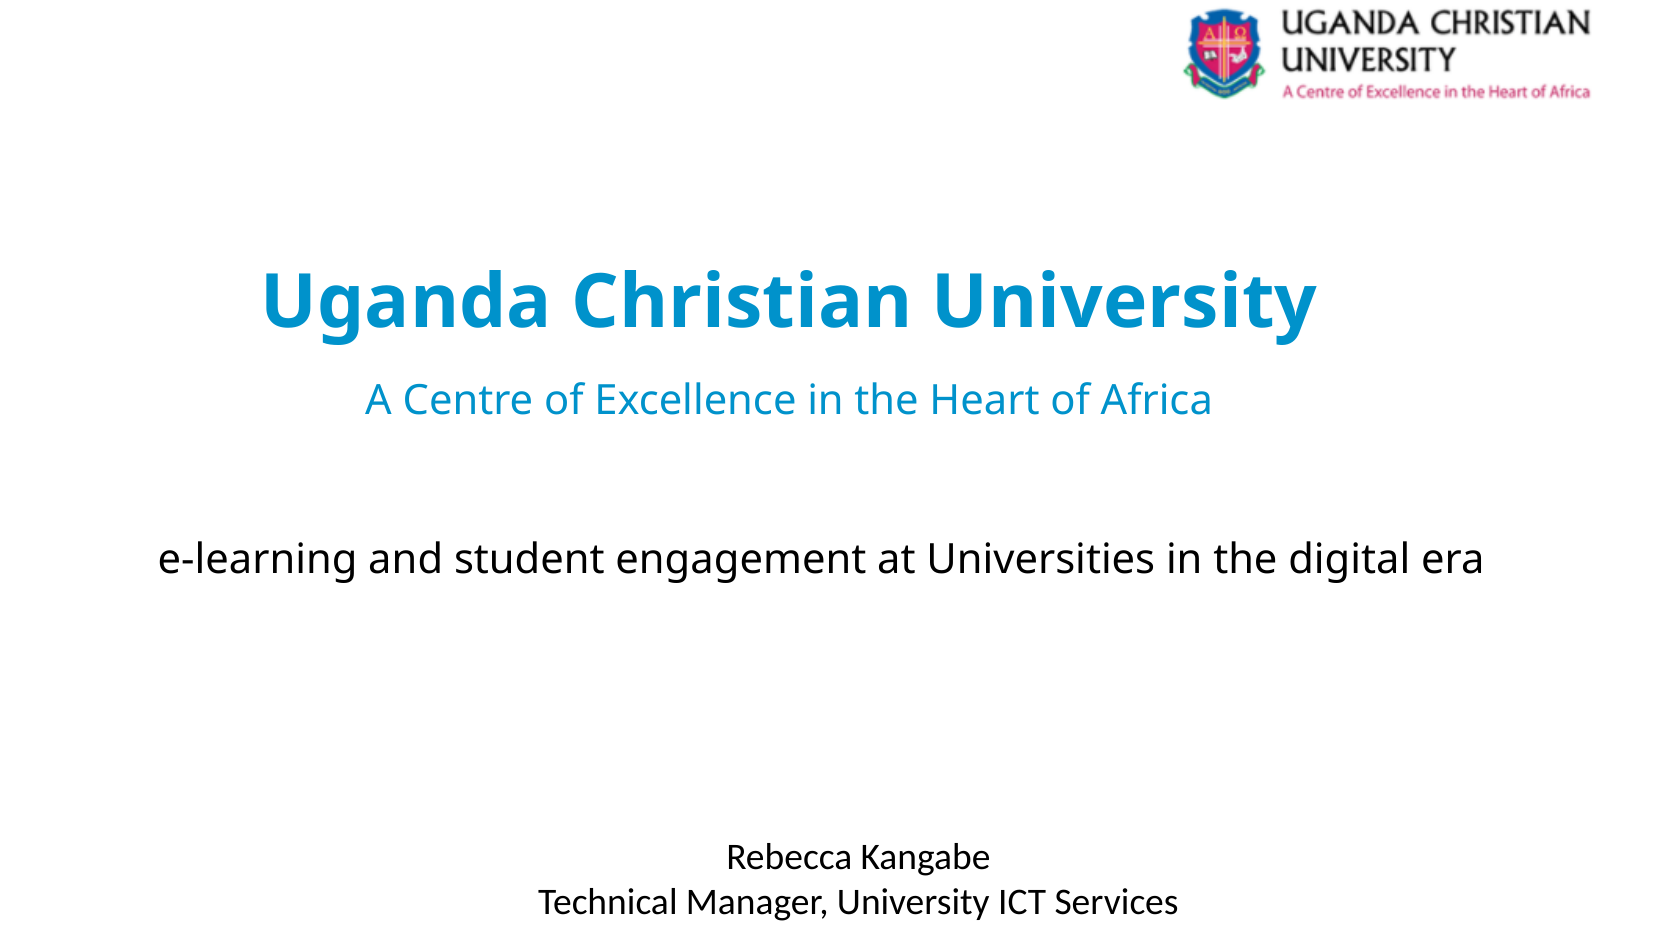

# Uganda Christian University
A Centre of Excellence in the Heart of Africa
	e-learning and student engagement at Universities in the digital era
Rebecca Kangabe
Technical Manager, University ICT Services